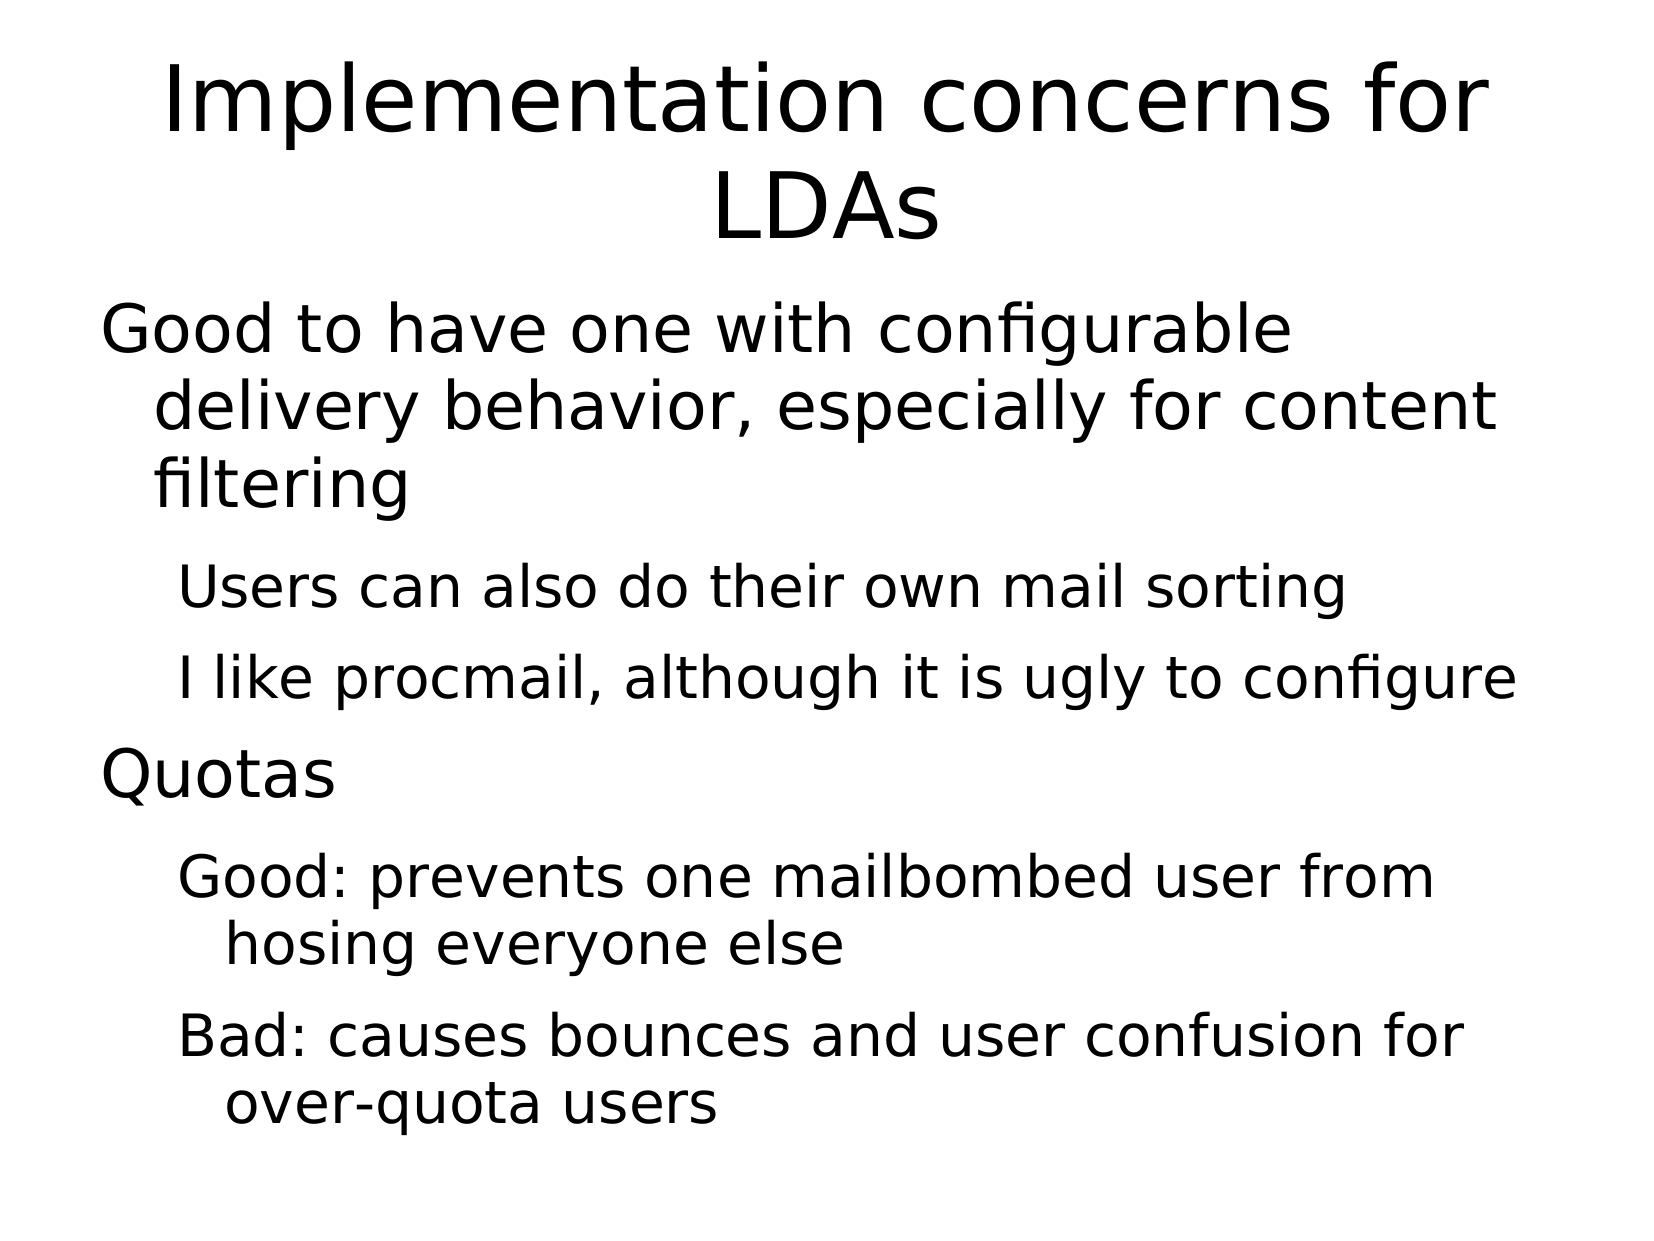

# Implementation concerns for LDAs
Good to have one with configurable delivery behavior, especially for content filtering
Users can also do their own mail sorting
I like procmail, although it is ugly to configure
Quotas
Good: prevents one mailbombed user from hosing everyone else
Bad: causes bounces and user confusion for over-quota users